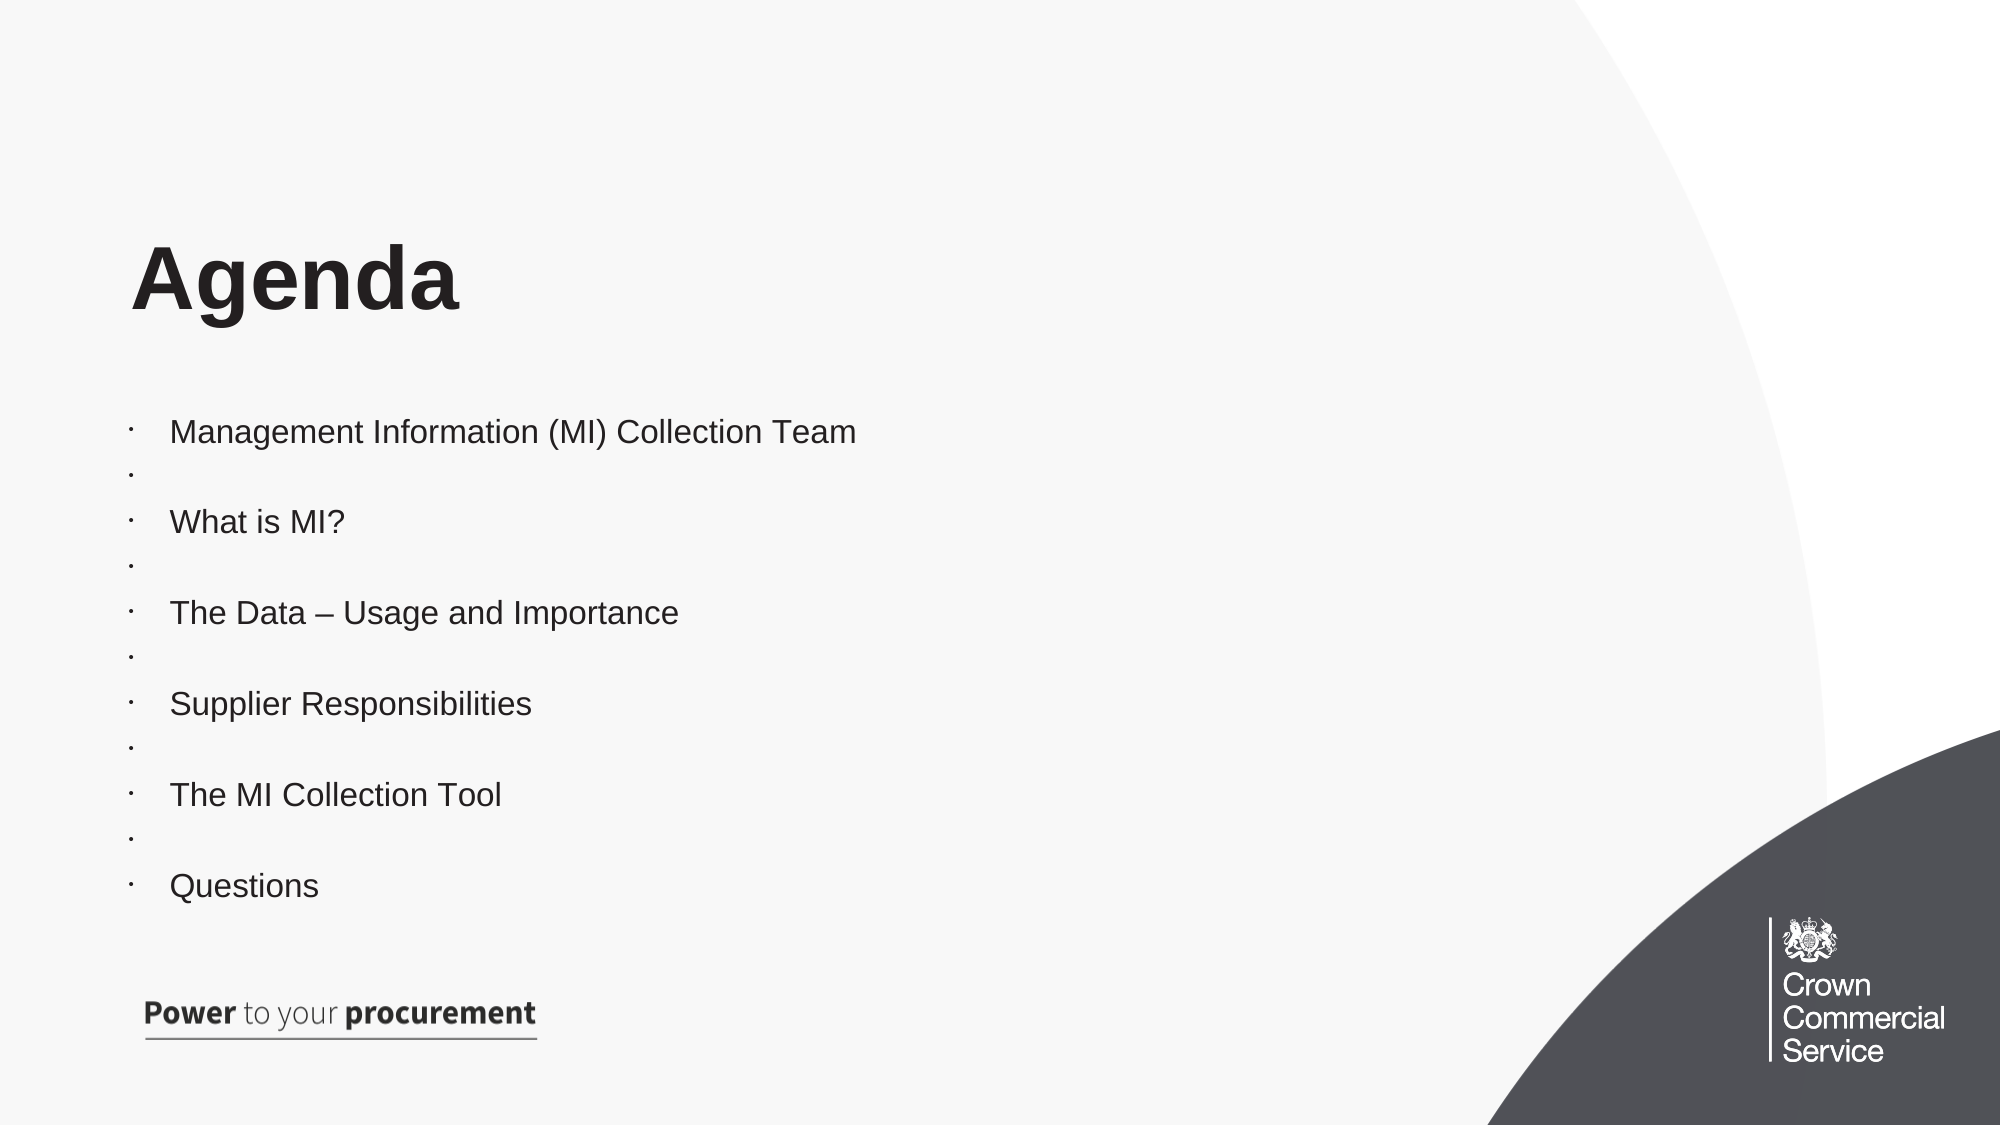

# Agenda
Management Information (MI) Collection Team
What is MI?
The Data – Usage and Importance
Supplier Responsibilities
The MI Collection Tool
Questions